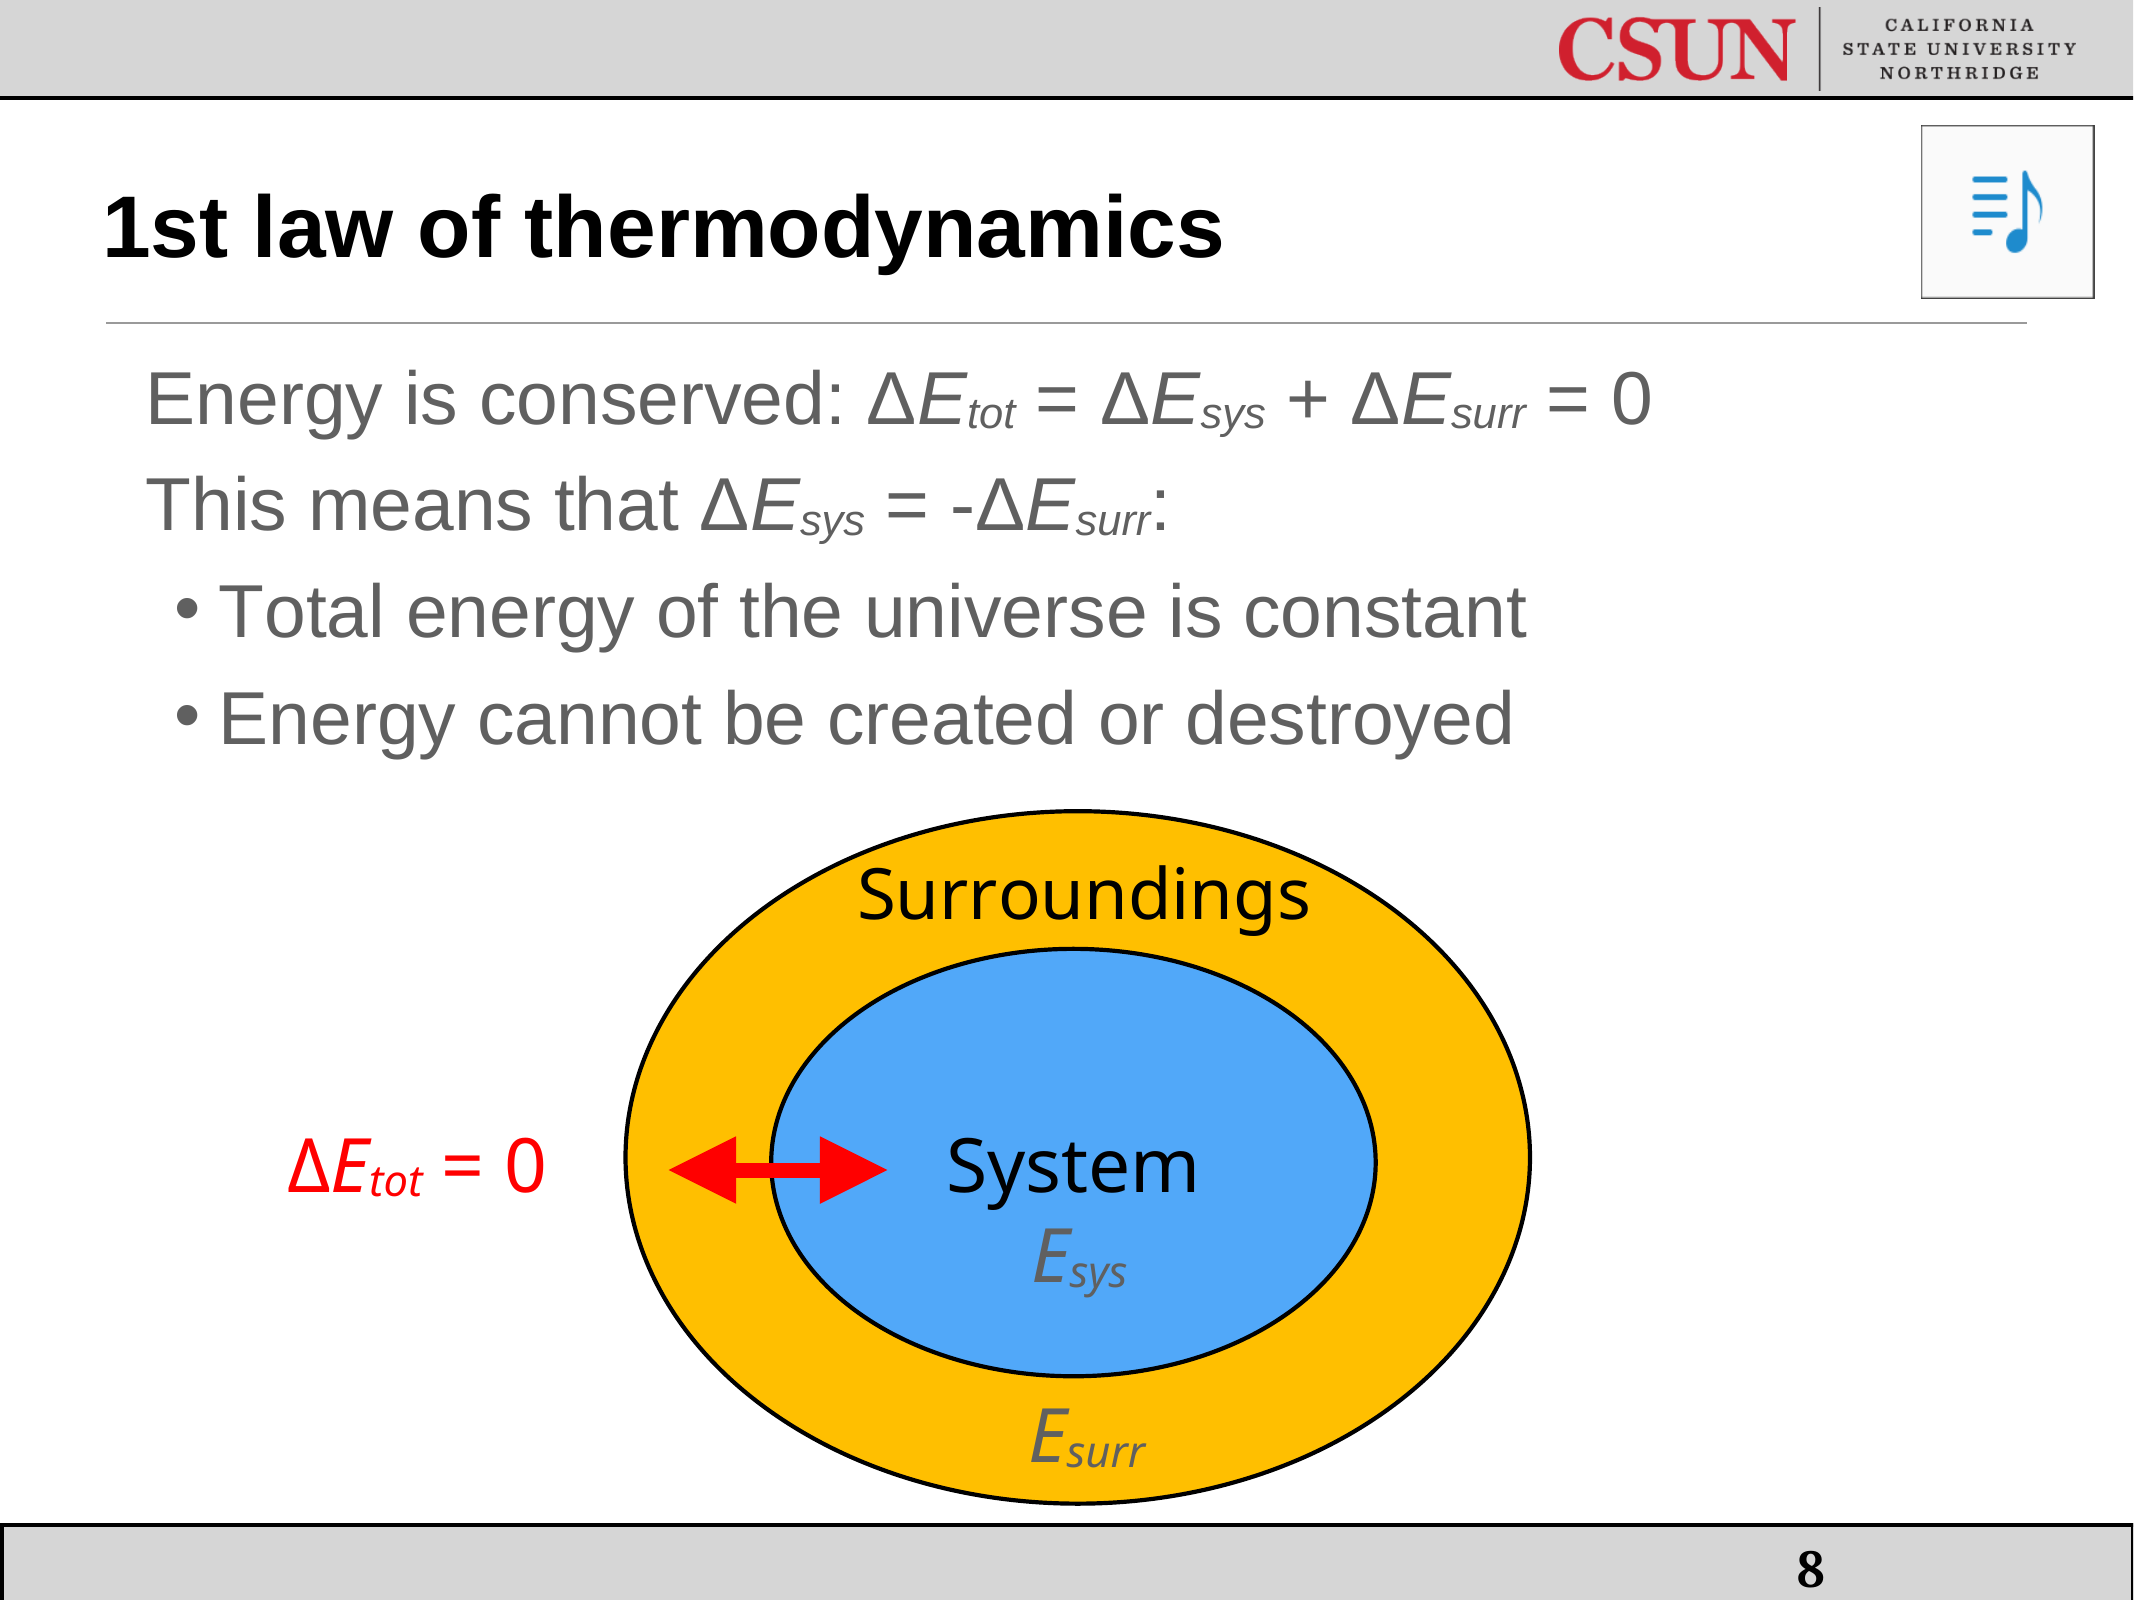

# 1st law of thermodynamics
Energy is conserved: ΔEtot = ΔEsys + ΔEsurr = 0
This means that ΔEsys = -ΔEsurr:
Total energy of the universe is constant
Energy cannot be created or destroyed
Surroundings
System
ΔEtot = 0
Esys
Esurr
8